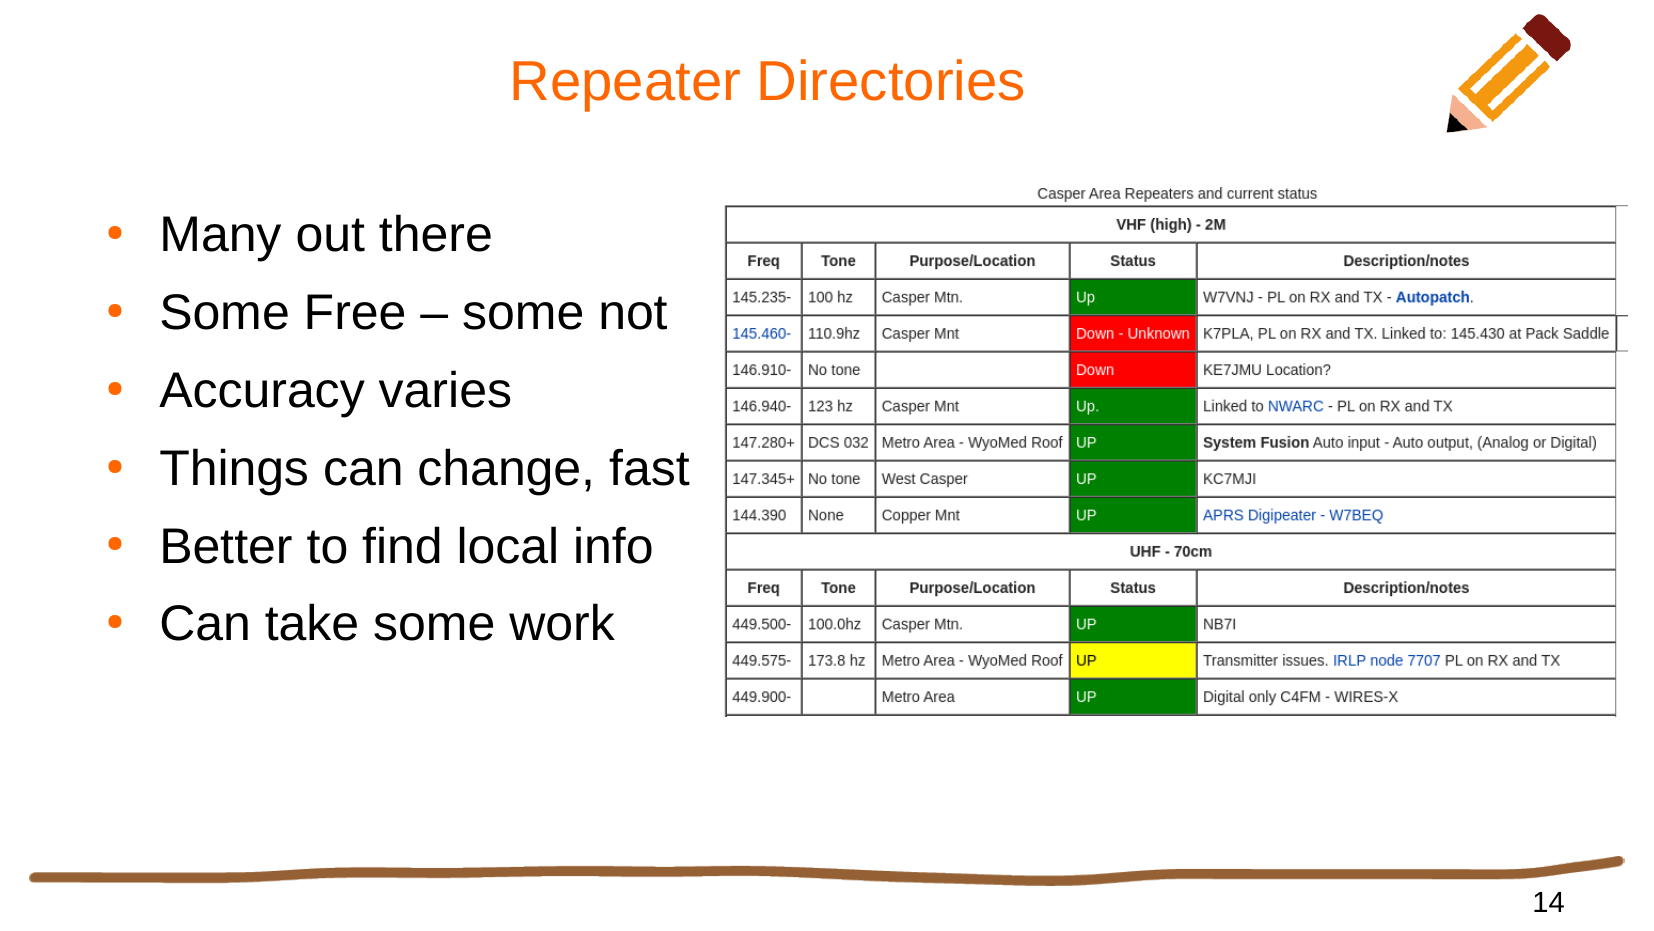

# Repeater Directories
Many out there
Some Free – some not
Accuracy varies
Things can change, fast
Better to find local info
Can take some work
14